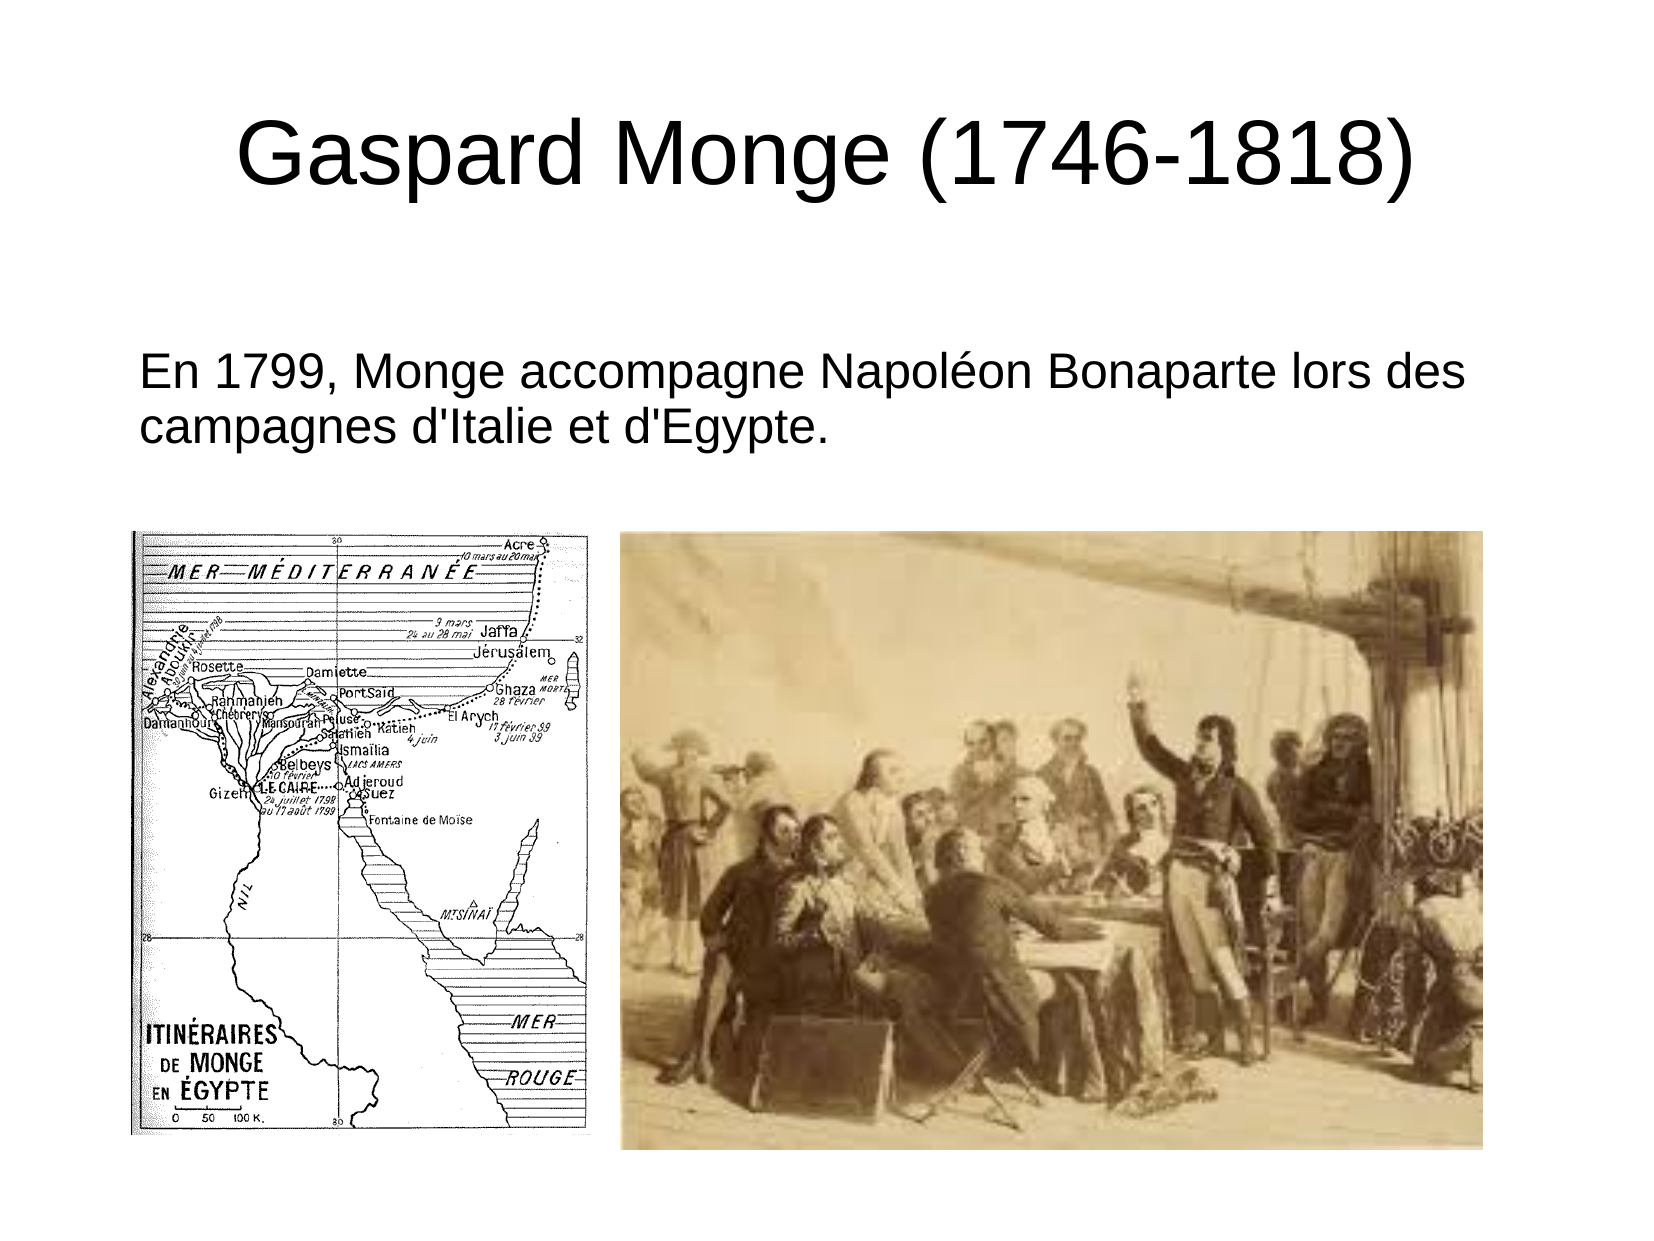

# Gaspard Monge (1746-1818)
En 1799, Monge accompagne Napoléon Bonaparte lors des campagnes d'Italie et d'Egypte.